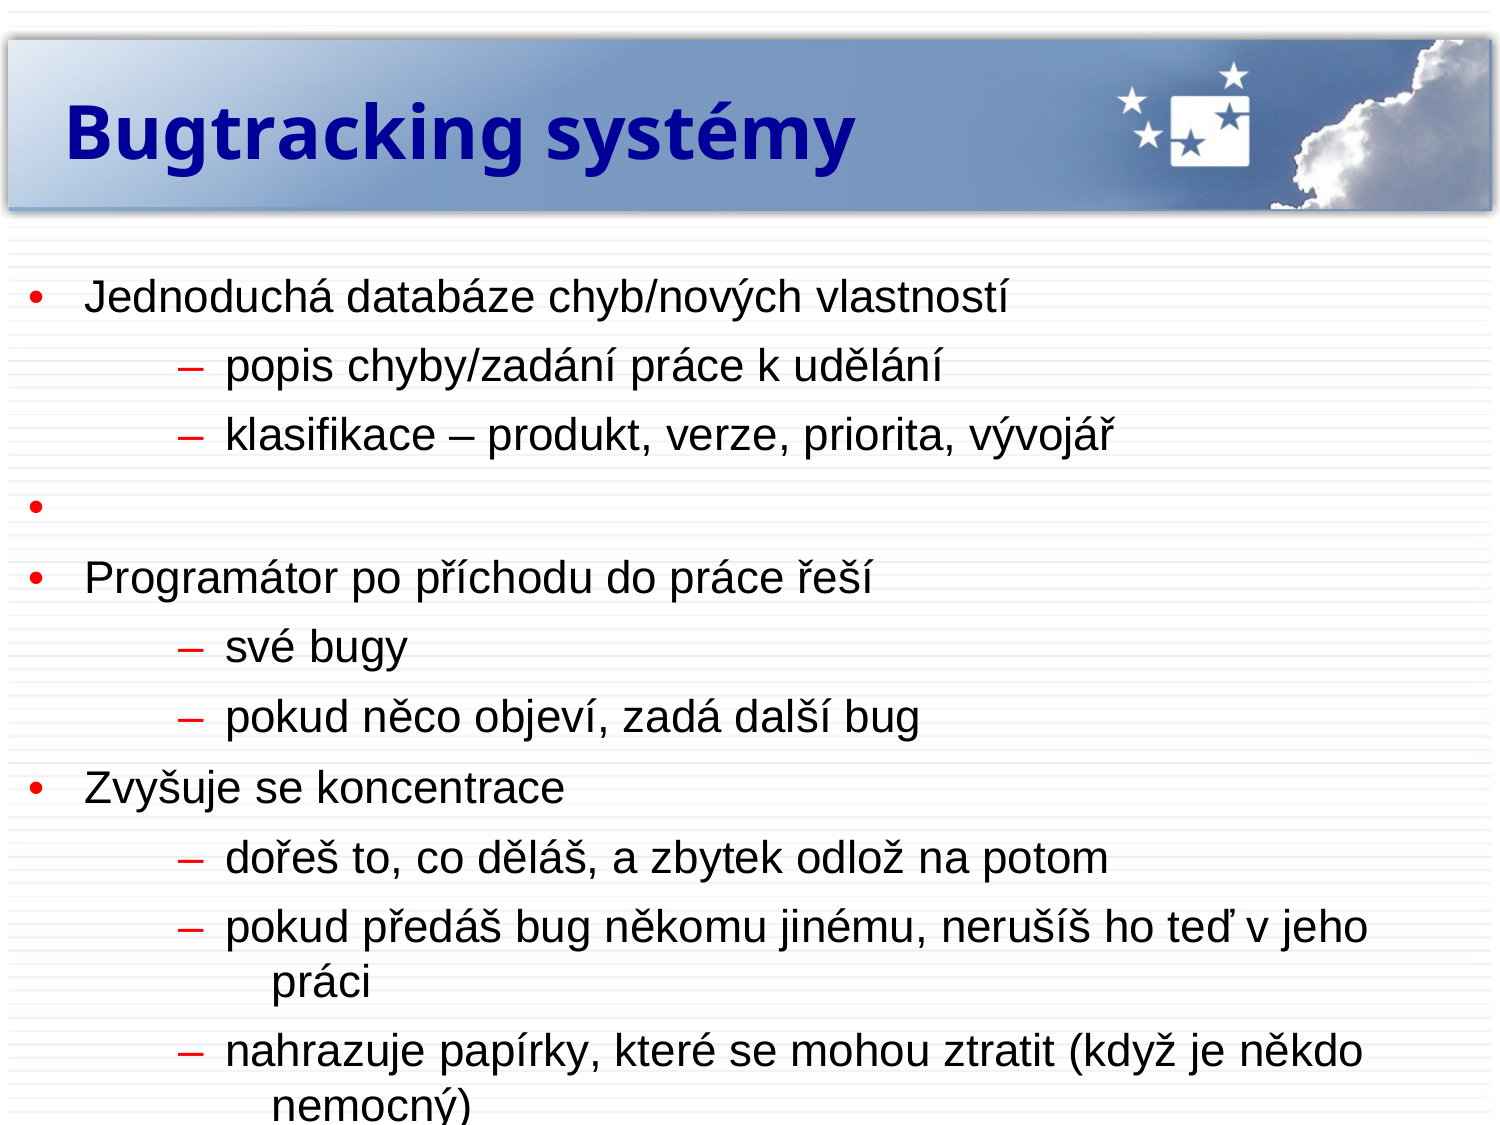

# Bugtracking systémy
Jednoduchá databáze chyb/nových vlastností
popis chyby/zadání práce k udělání
klasifikace – produkt, verze, priorita, vývojář
Programátor po příchodu do práce řeší
své bugy
pokud něco objeví, zadá další bug
Zvyšuje se koncentrace
dořeš to, co děláš, a zbytek odlož na potom
pokud předáš bug někomu jinému, nerušíš ho teď v jeho práci
nahrazuje papírky, které se mohou ztratit (když je někdo nemocný)